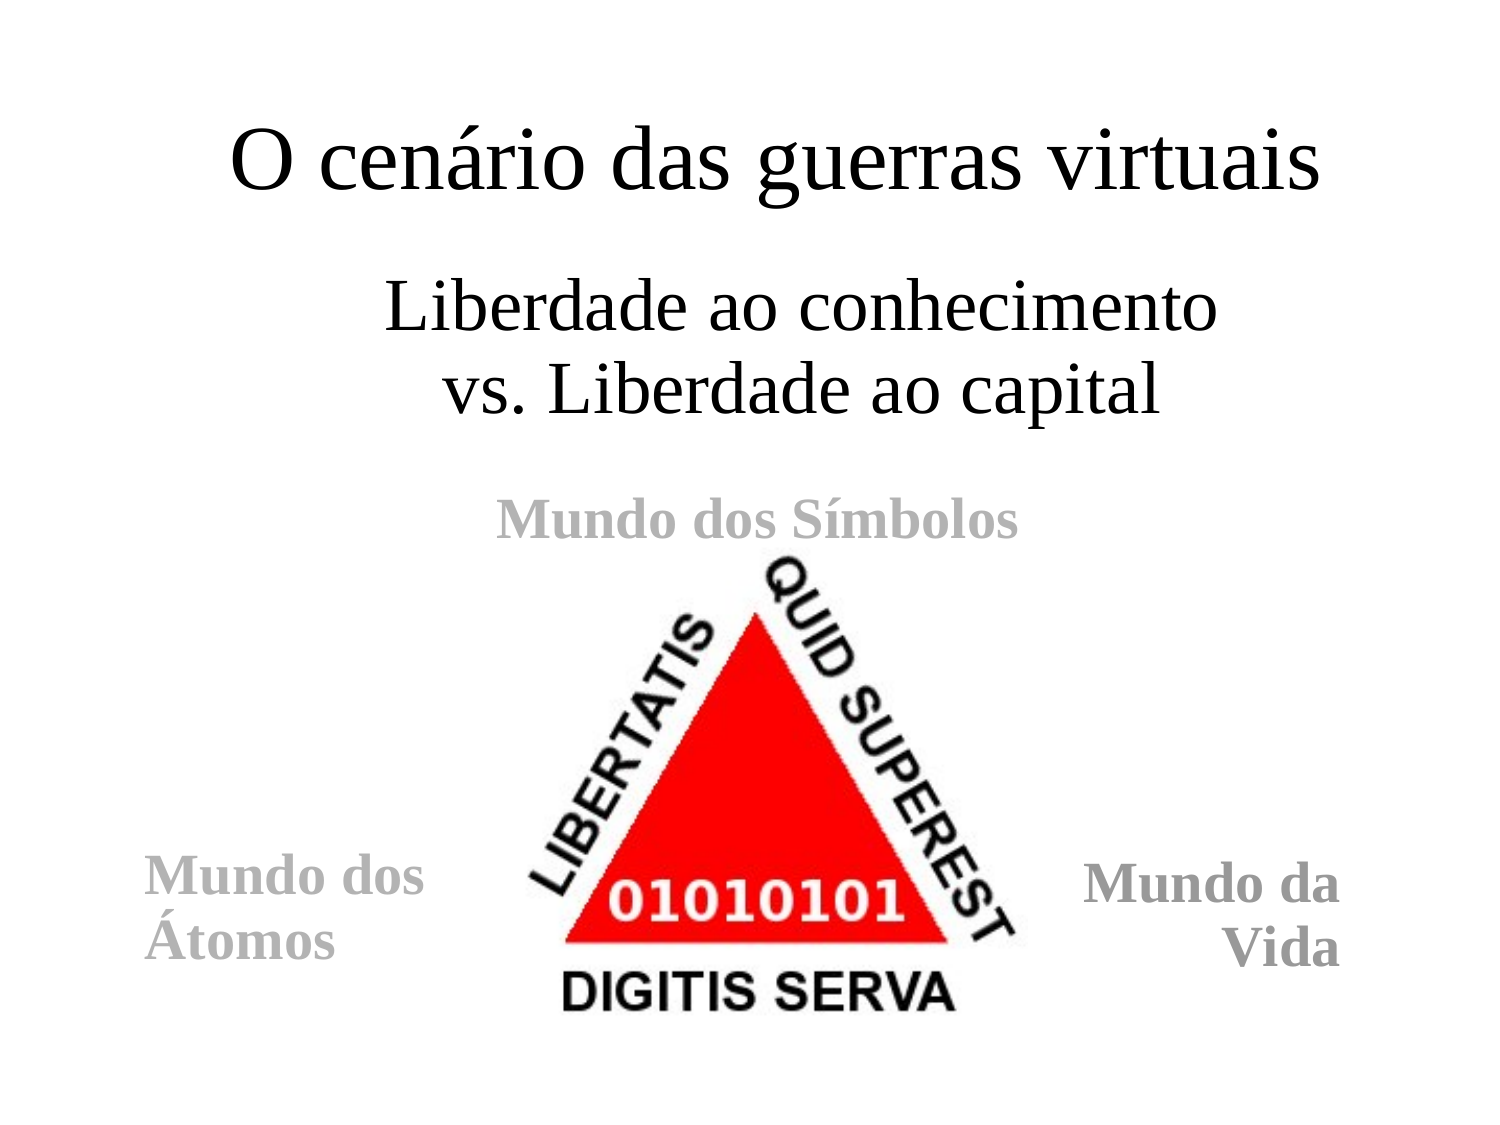

# O cenário das guerras virtuais
Liberdade ao conhecimento
vs. Liberdade ao capital
Mundo dos Símbolos
Mundo dos
Átomos
Mundo da
Vida